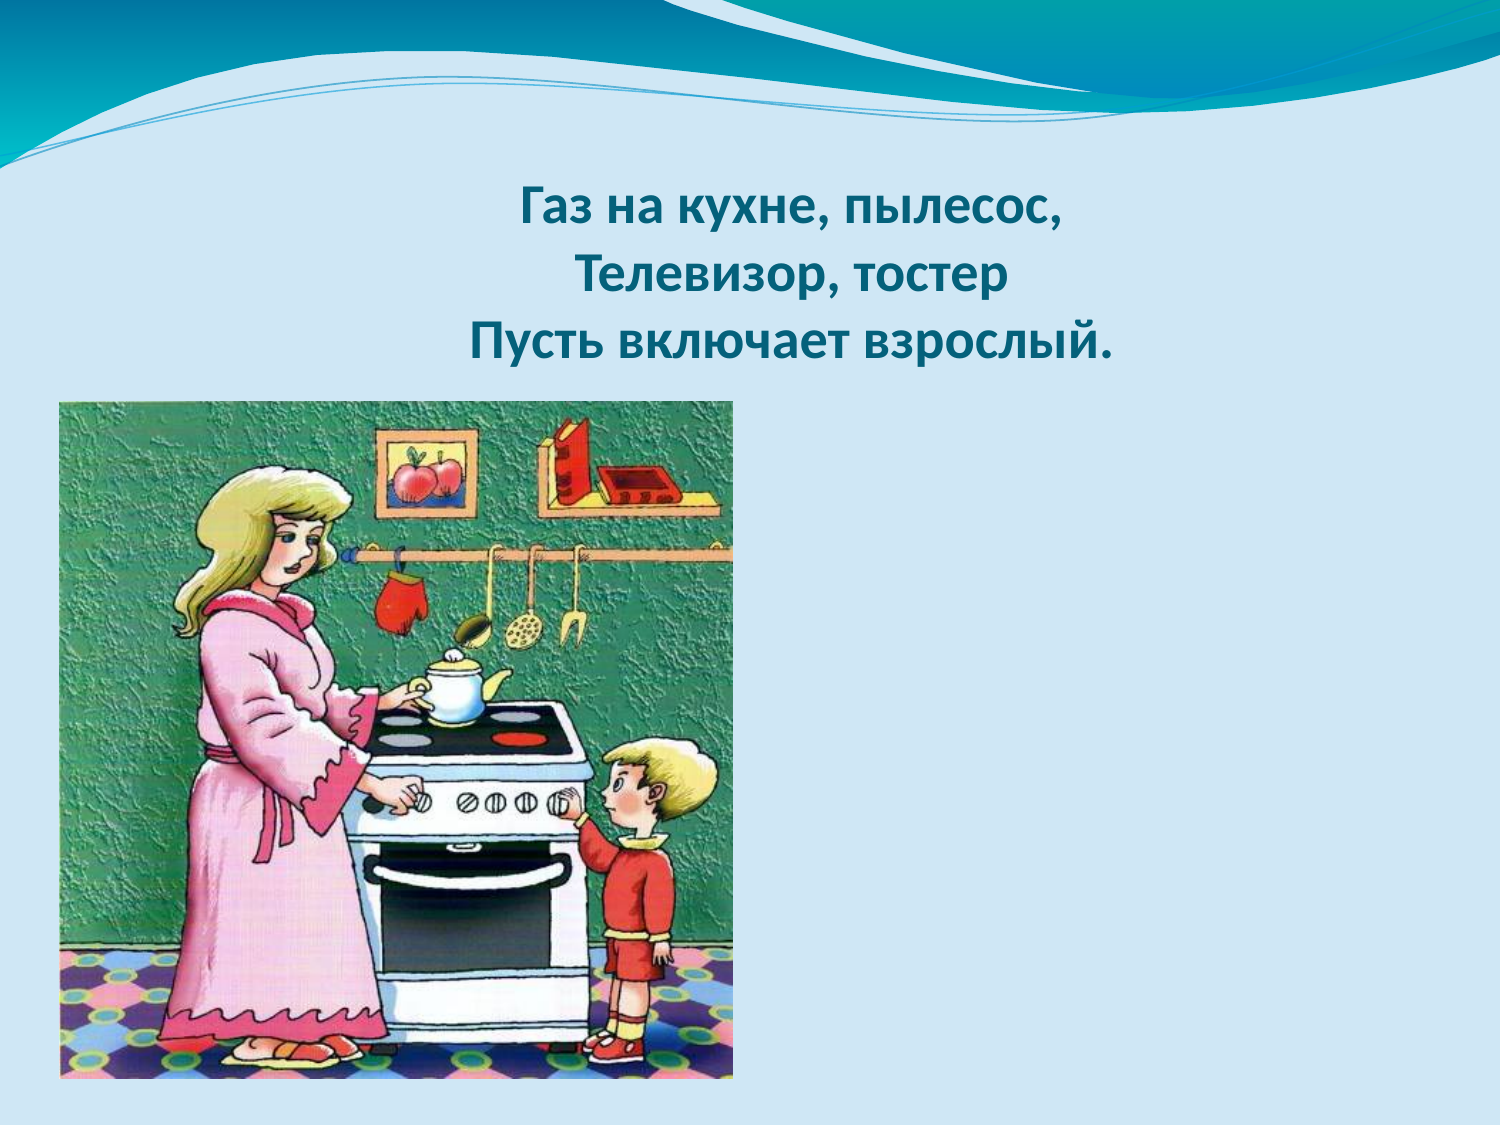

# Газ на кухне, пылесос, Телевизор, тостер Пусть включает взрослый.